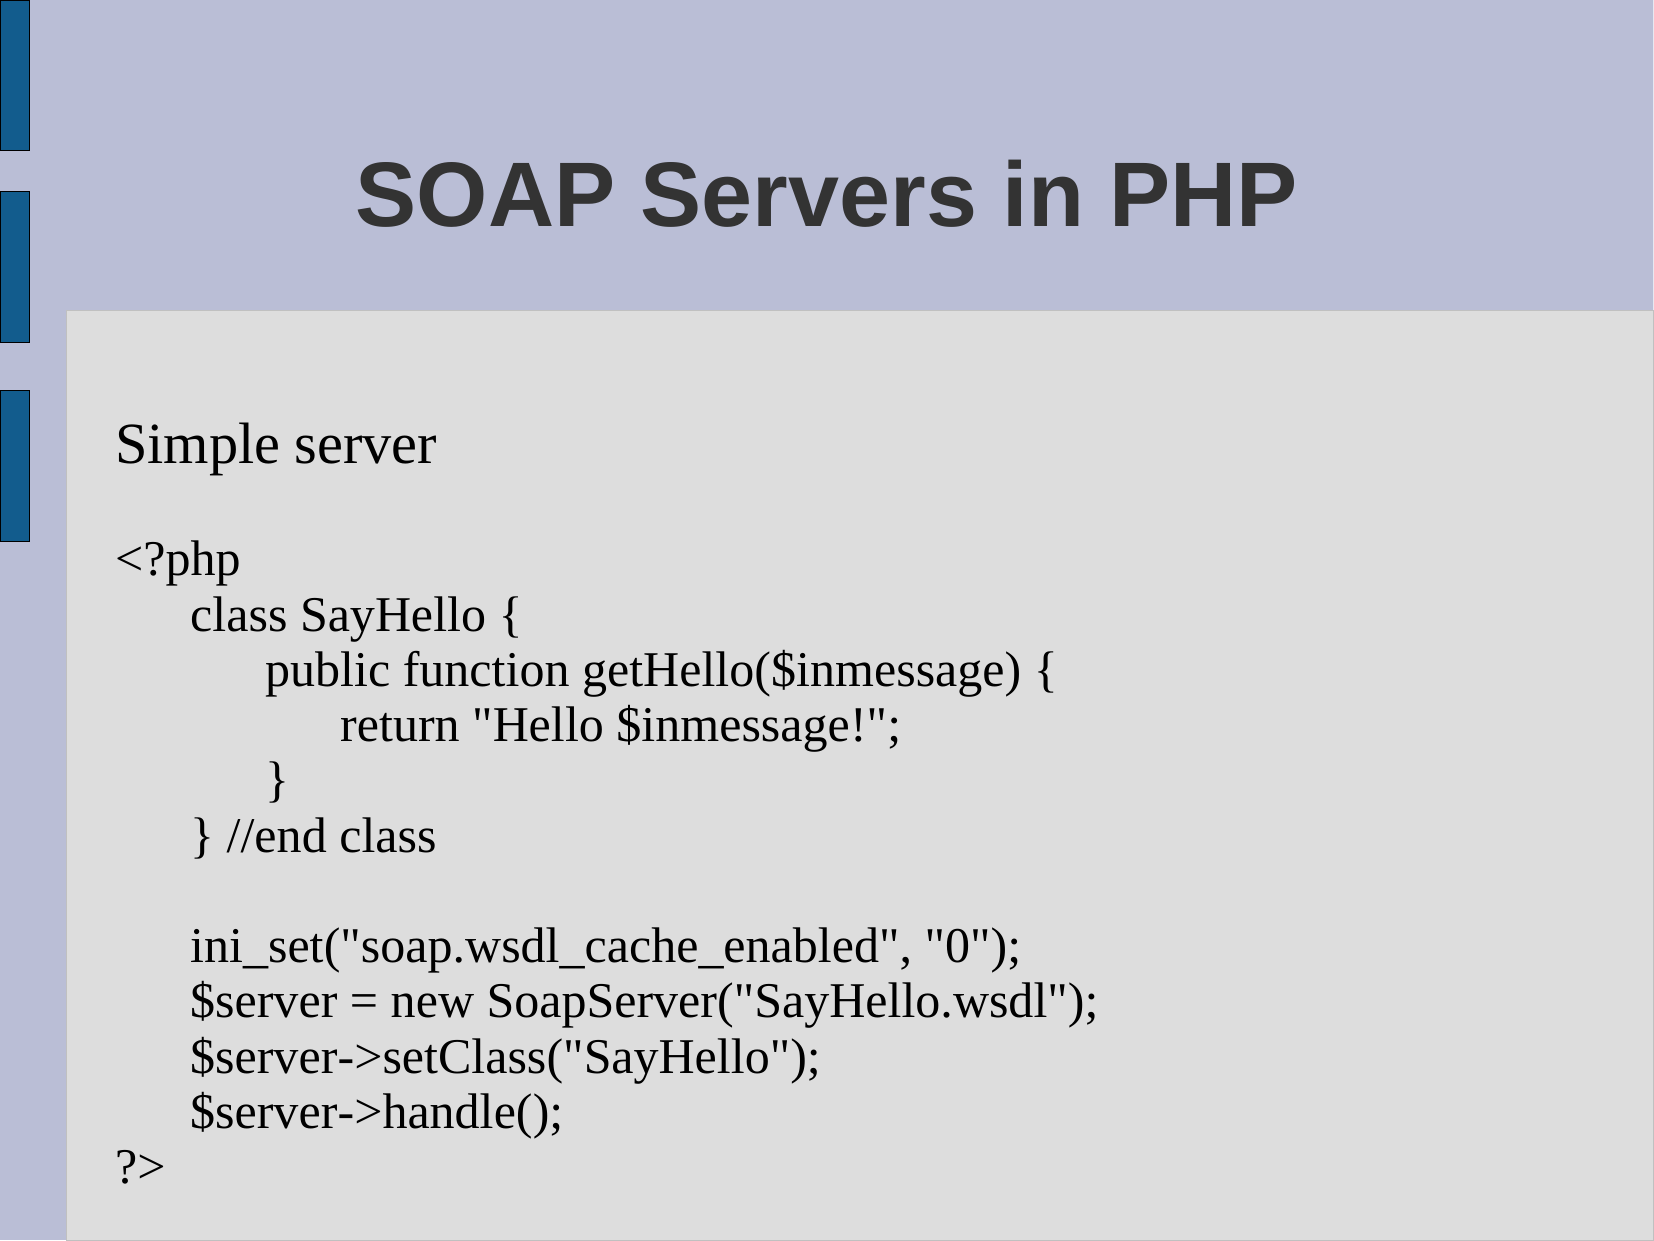

# SOAP Servers in PHP
Simple server
<?php
	class SayHello {
		public function getHello($inmessage) {
			return "Hello $inmessage!";
		}
	} //end class
	ini_set("soap.wsdl_cache_enabled", "0");
	$server = new SoapServer("SayHello.wsdl");
	$server->setClass("SayHello");
	$server->handle();
?>